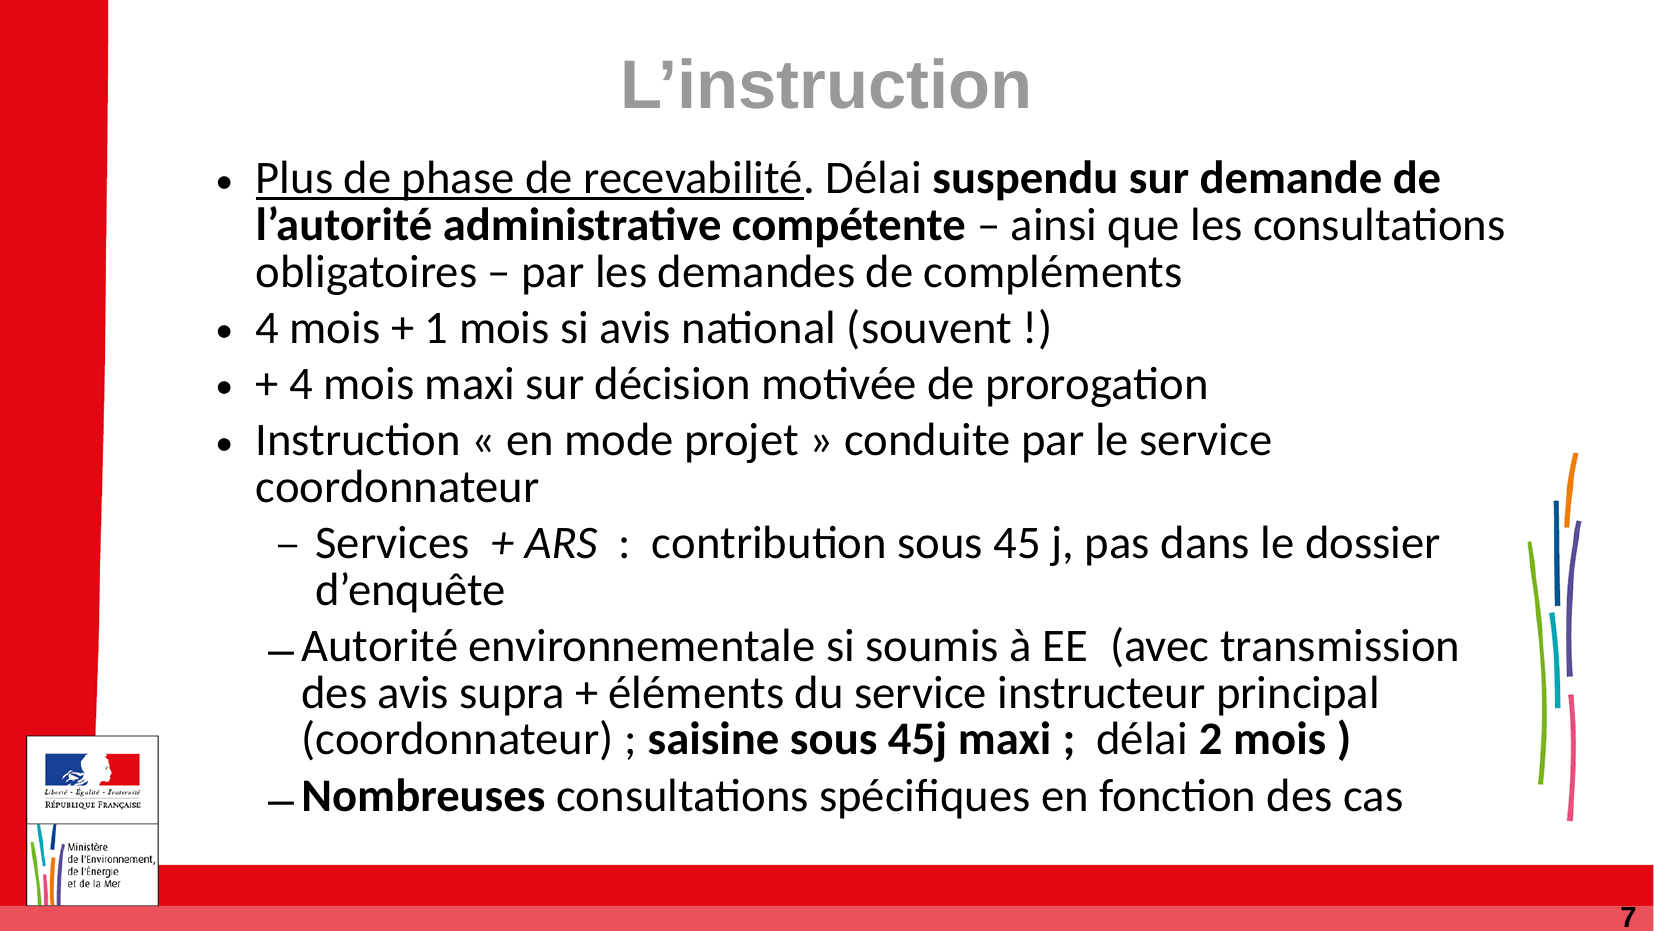

# L’instruction
Plus de phase de recevabilité. Délai suspendu sur demande de l’autorité administrative compétente – ainsi que les consultations obligatoires – par les demandes de compléments
4 mois + 1 mois si avis national (souvent !)
+ 4 mois maxi sur décision motivée de prorogation
Instruction « en mode projet » conduite par le service coordonnateur
Services + ARS : contribution sous 45 j, pas dans le dossier d’enquête
Autorité environnementale si soumis à EE (avec transmission des avis supra + éléments du service instructeur principal (coordonnateur) ; saisine sous 45j maxi ; délai 2 mois )
Nombreuses consultations spécifiques en fonction des cas
7